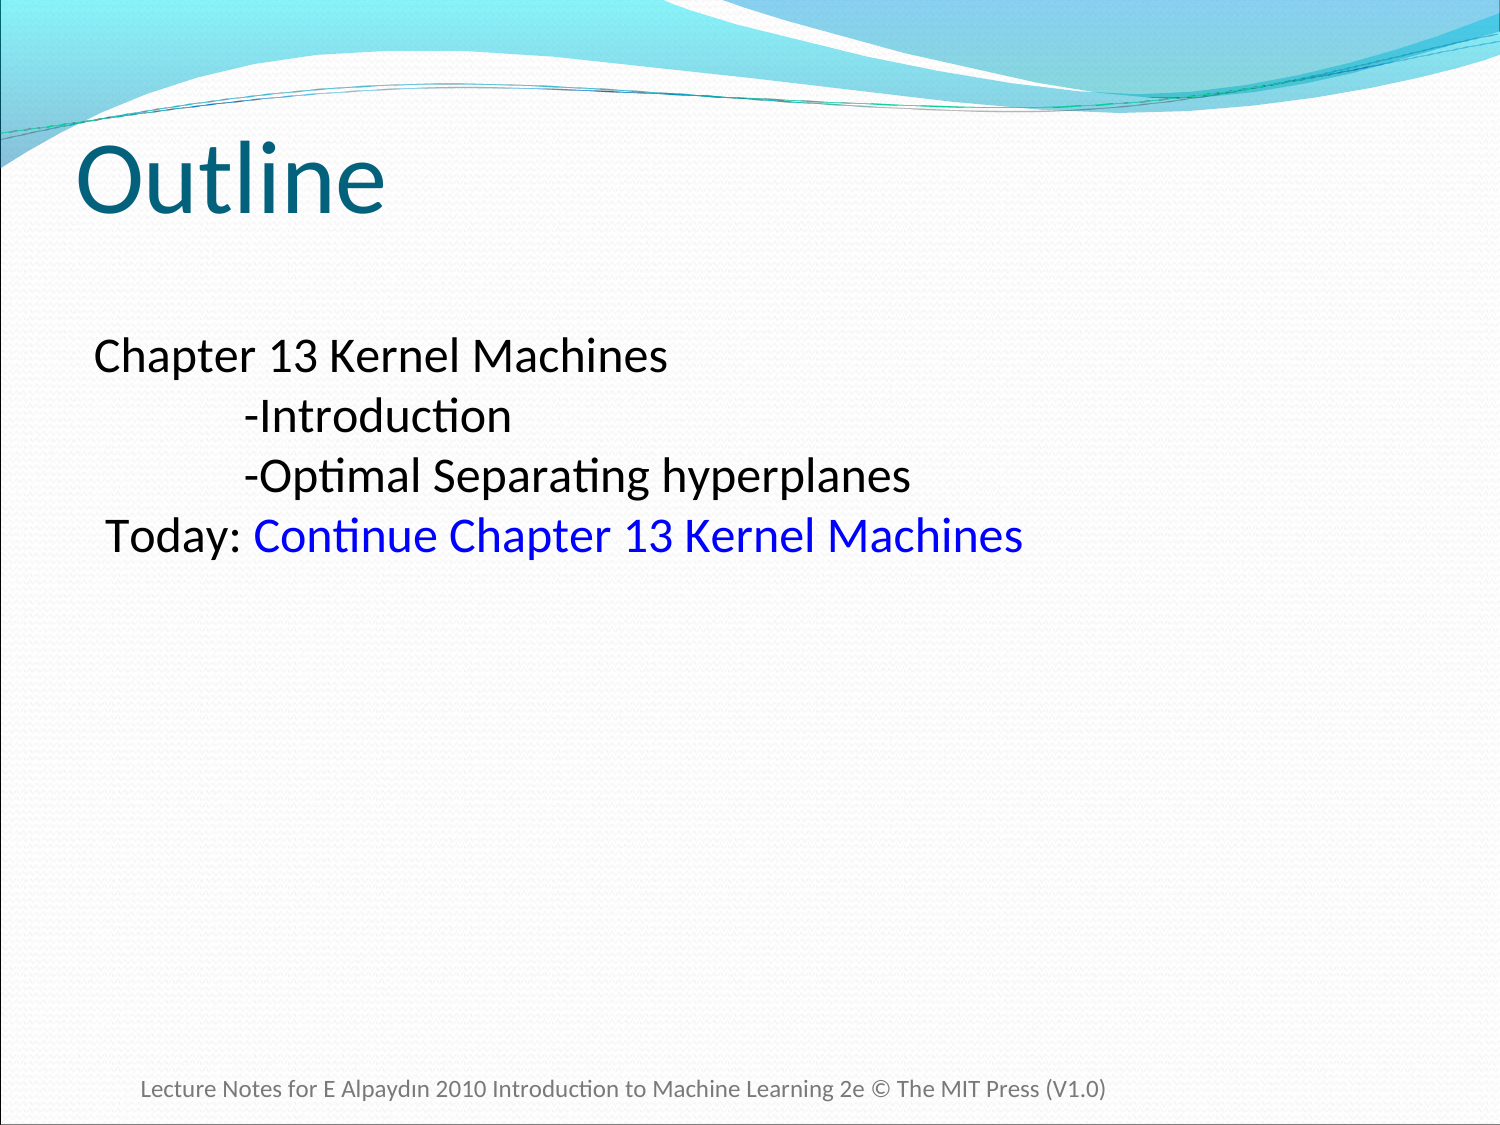

Outline
Chapter 13 Kernel Machines
	-Introduction
	-Optimal Separating hyperplanes
 Today: Continue Chapter 13 Kernel Machines
Lecture Notes for E Alpaydın 2010 Introduction to Machine Learning 2e © The MIT Press (V1.0)